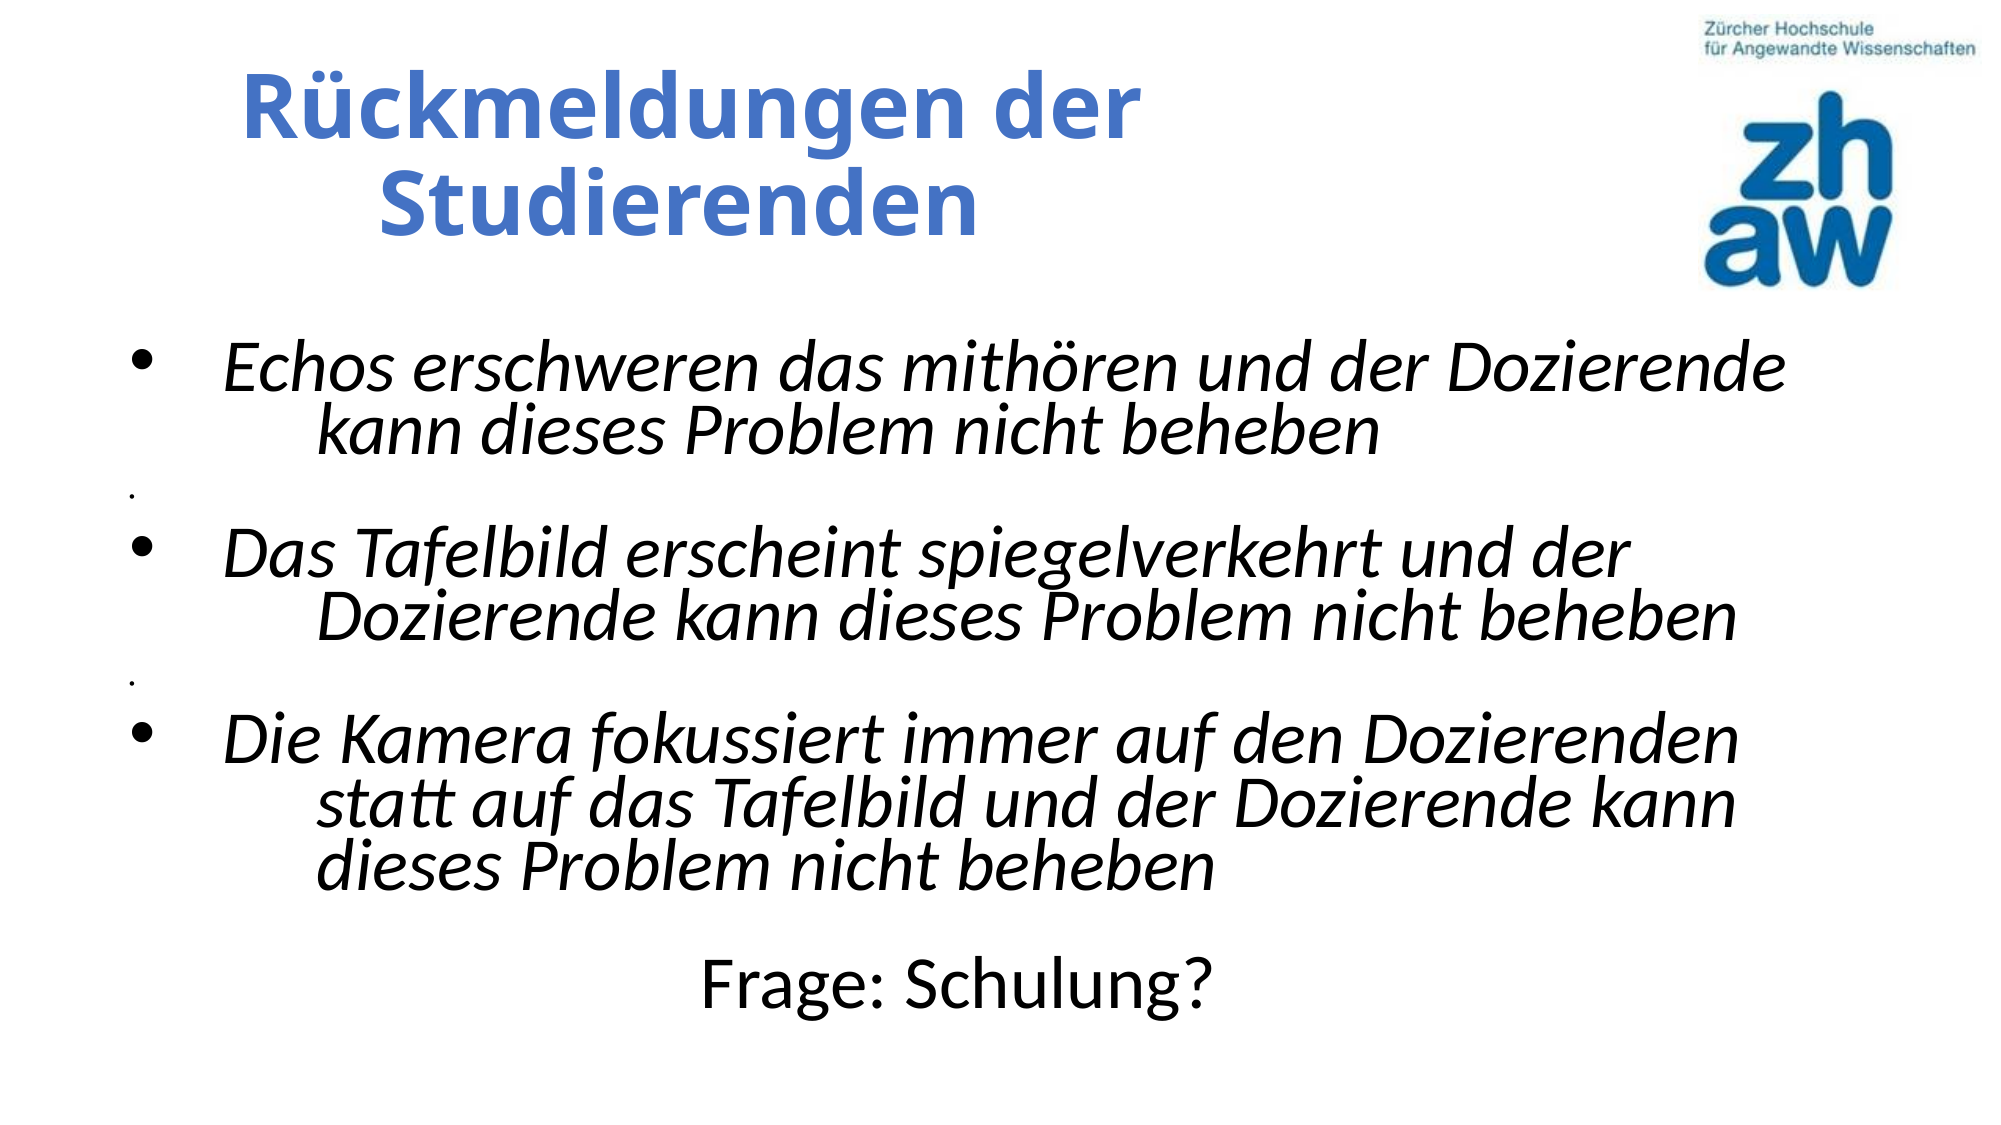

# Rückmeldungen der Studierenden
Echos erschweren das mithören und der Dozierende kann dieses Problem nicht beheben
Das Tafelbild erscheint spiegelverkehrt und der Dozierende kann dieses Problem nicht beheben
Die Kamera fokussiert immer auf den Dozierenden statt auf das Tafelbild und der Dozierende kann dieses Problem nicht beheben
Frage: Schulung?